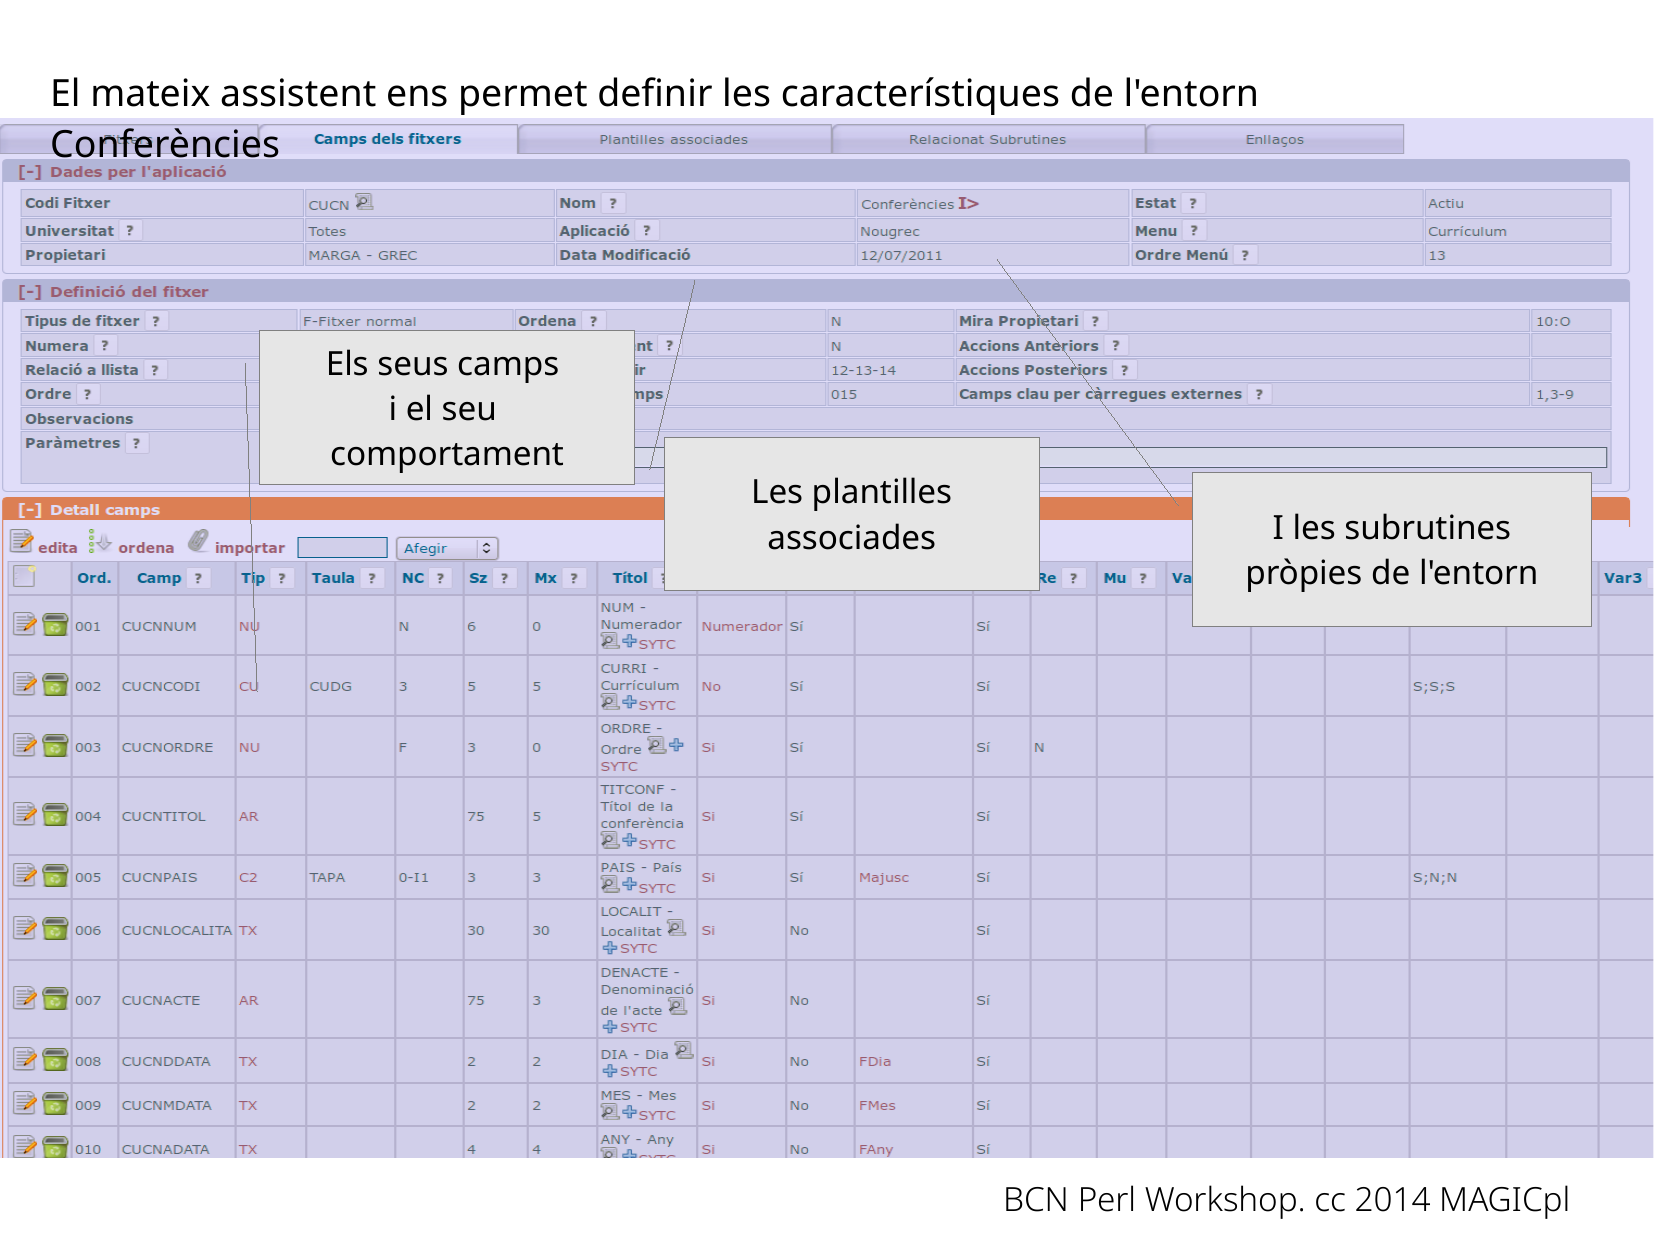

El mateix assistent ens permet definir les característiques de l'entorn Conferències
Els seus camps
i el seu
comportament
Les plantilles
associades
I les subrutines
pròpies de l'entorn
# BCN Perl Workshop. cc 2014 MAGICpl